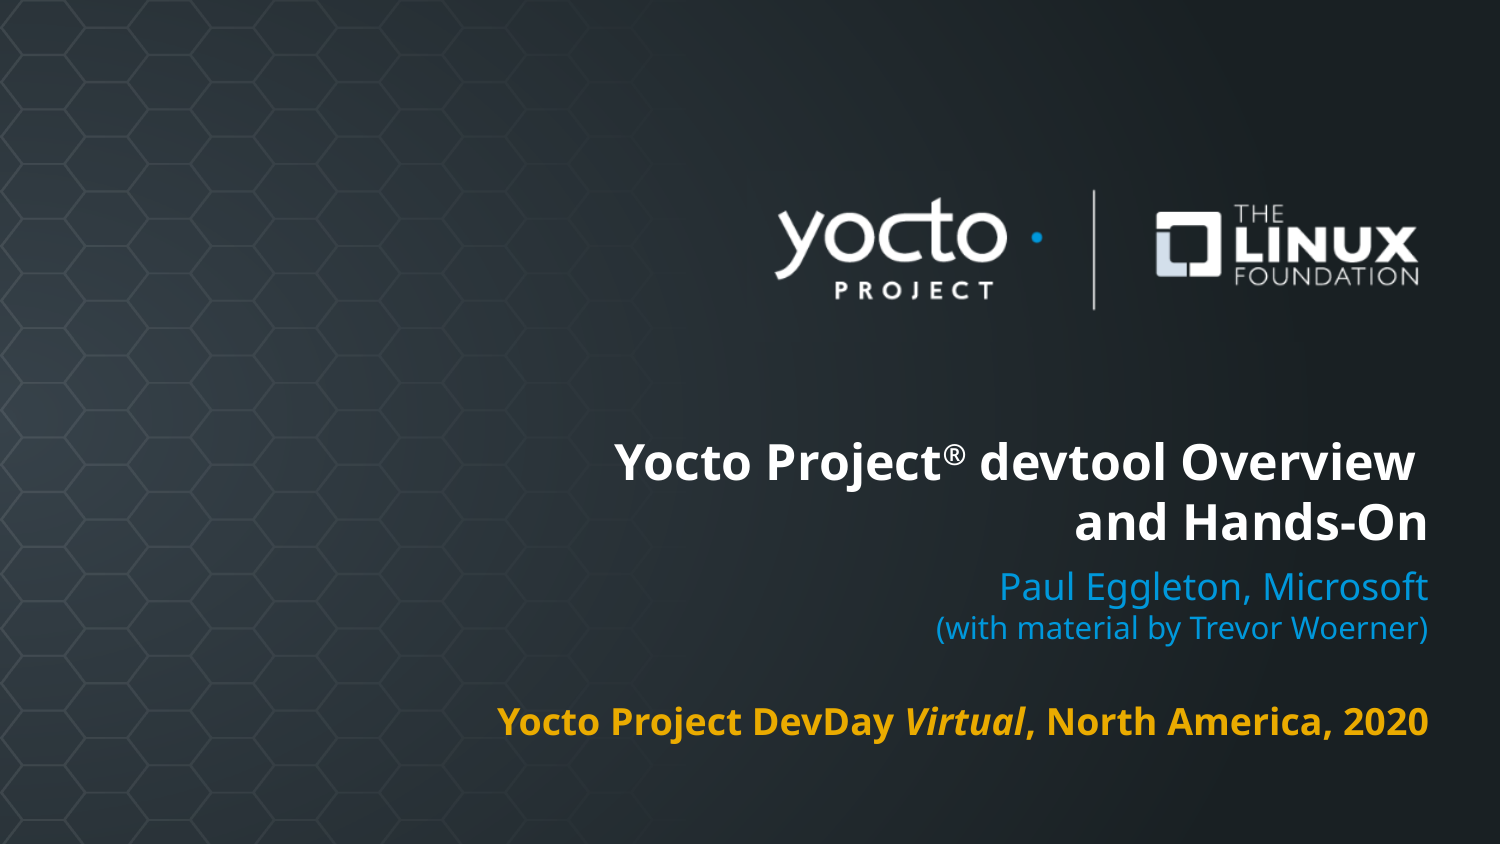

# Yocto Project® devtool Overview and Hands-On
Paul Eggleton, Microsoft
(with material by Trevor Woerner)
Yocto Project DevDay Virtual, North America, 2020